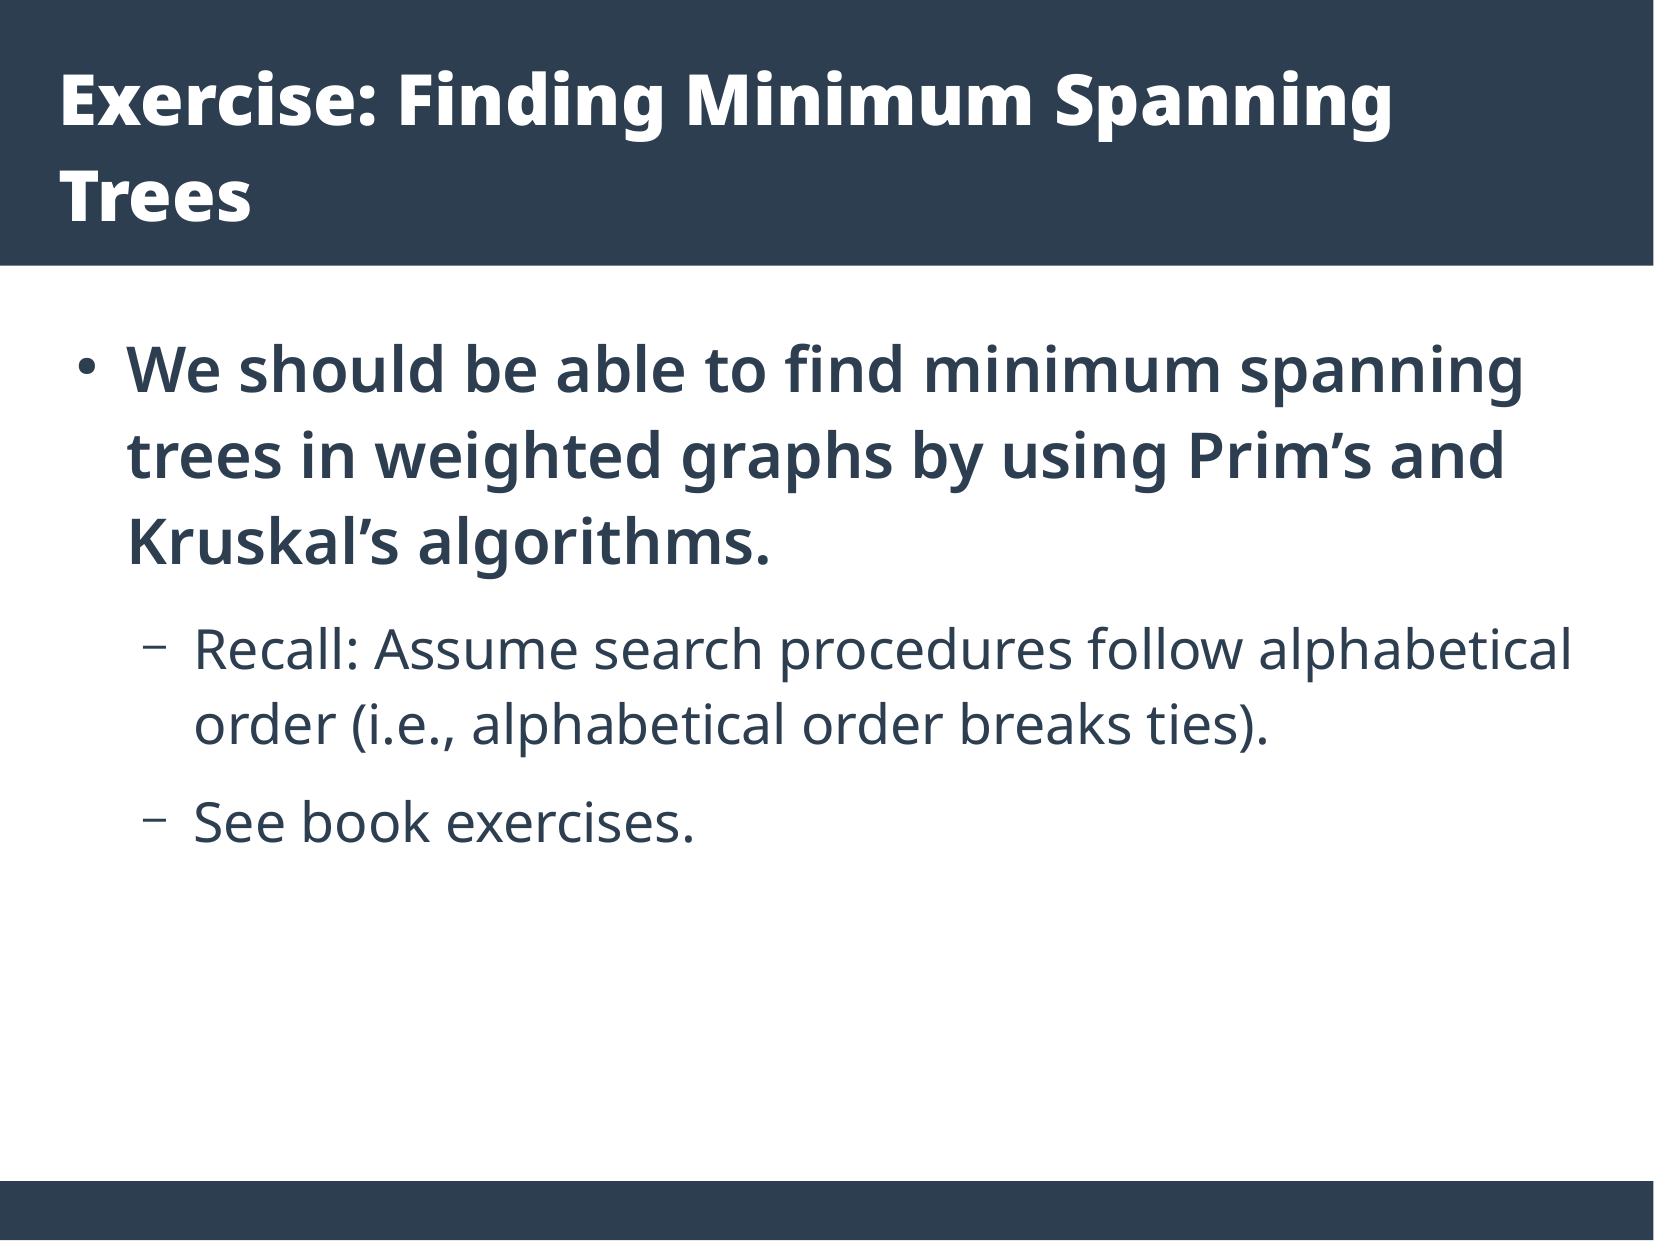

# Exercise: Finding Minimum Spanning Trees
We should be able to find minimum spanning trees in weighted graphs by using Prim’s and Kruskal’s algorithms.
Recall: Assume search procedures follow alphabetical order (i.e., alphabetical order breaks ties).
See book exercises.